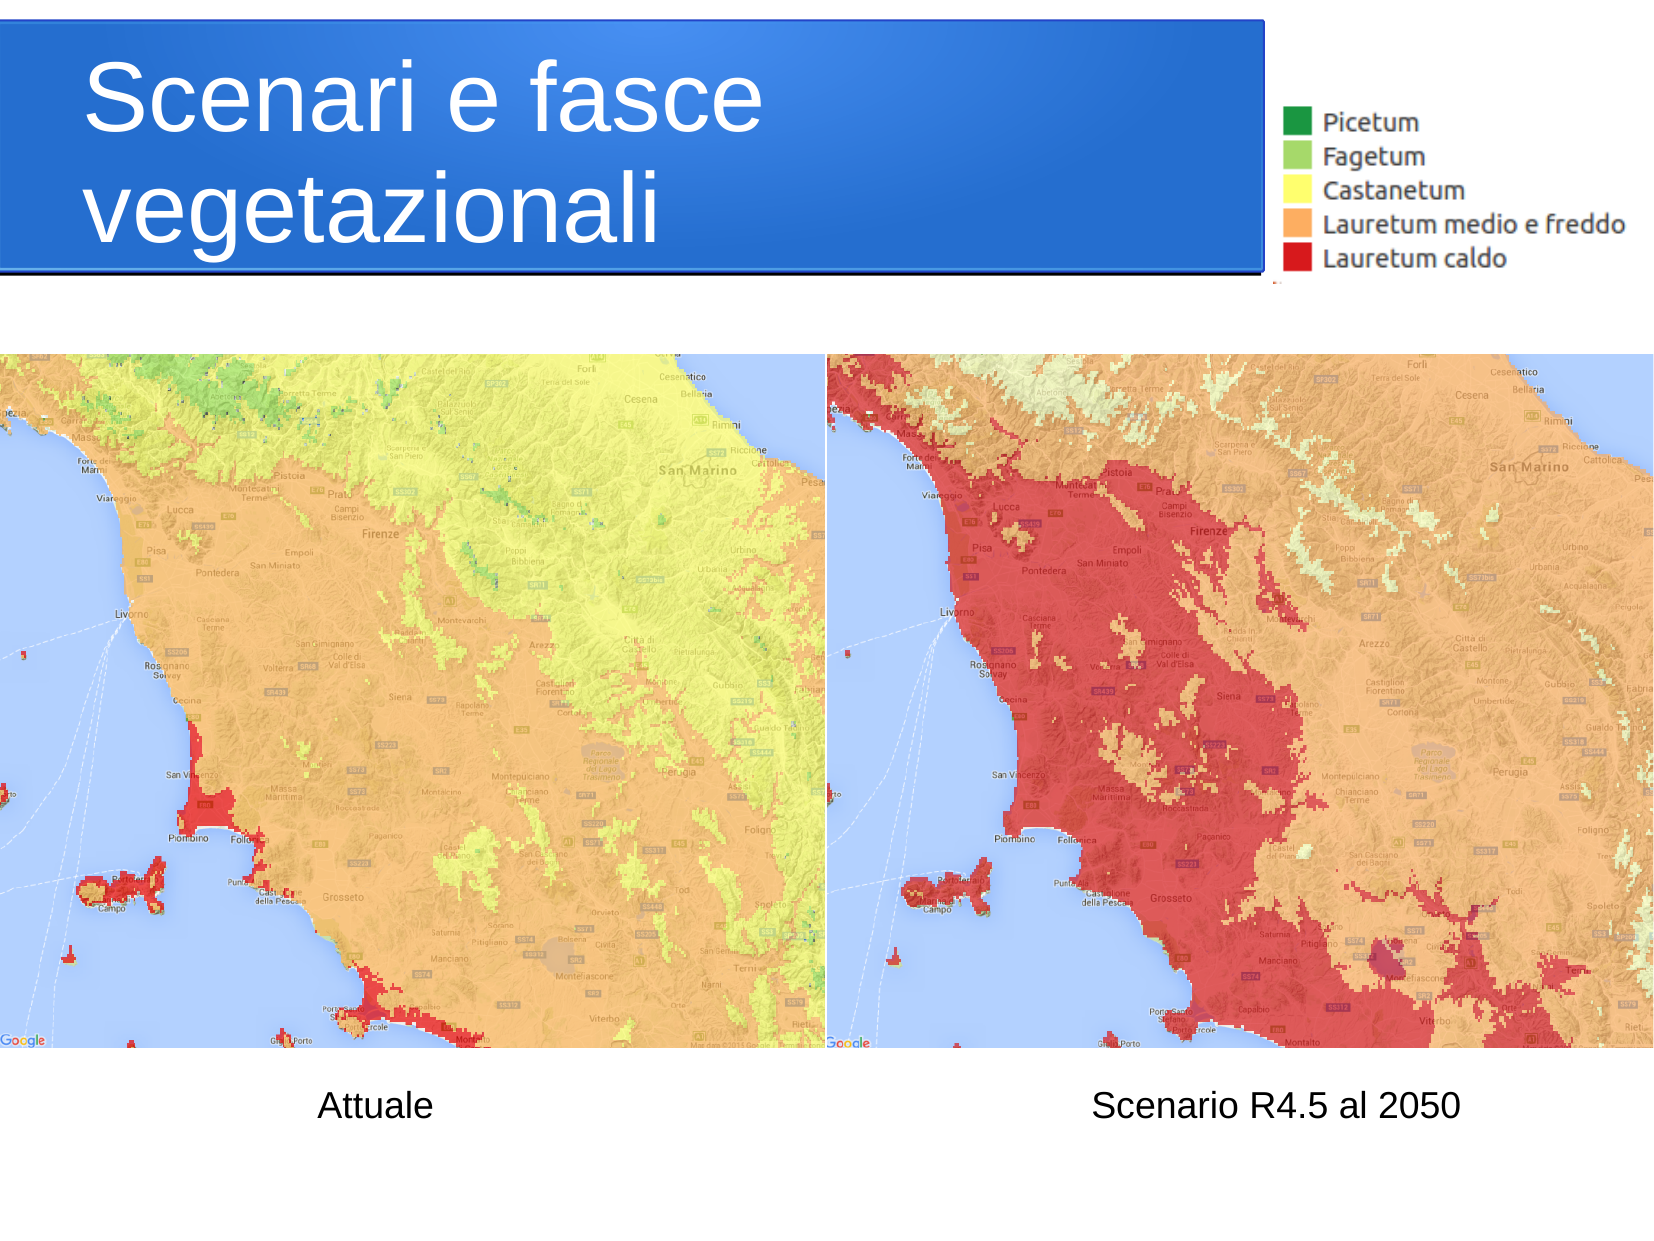

# Scenari e fasce vegetazionali
Attuale
Scenario R4.5 al 2050